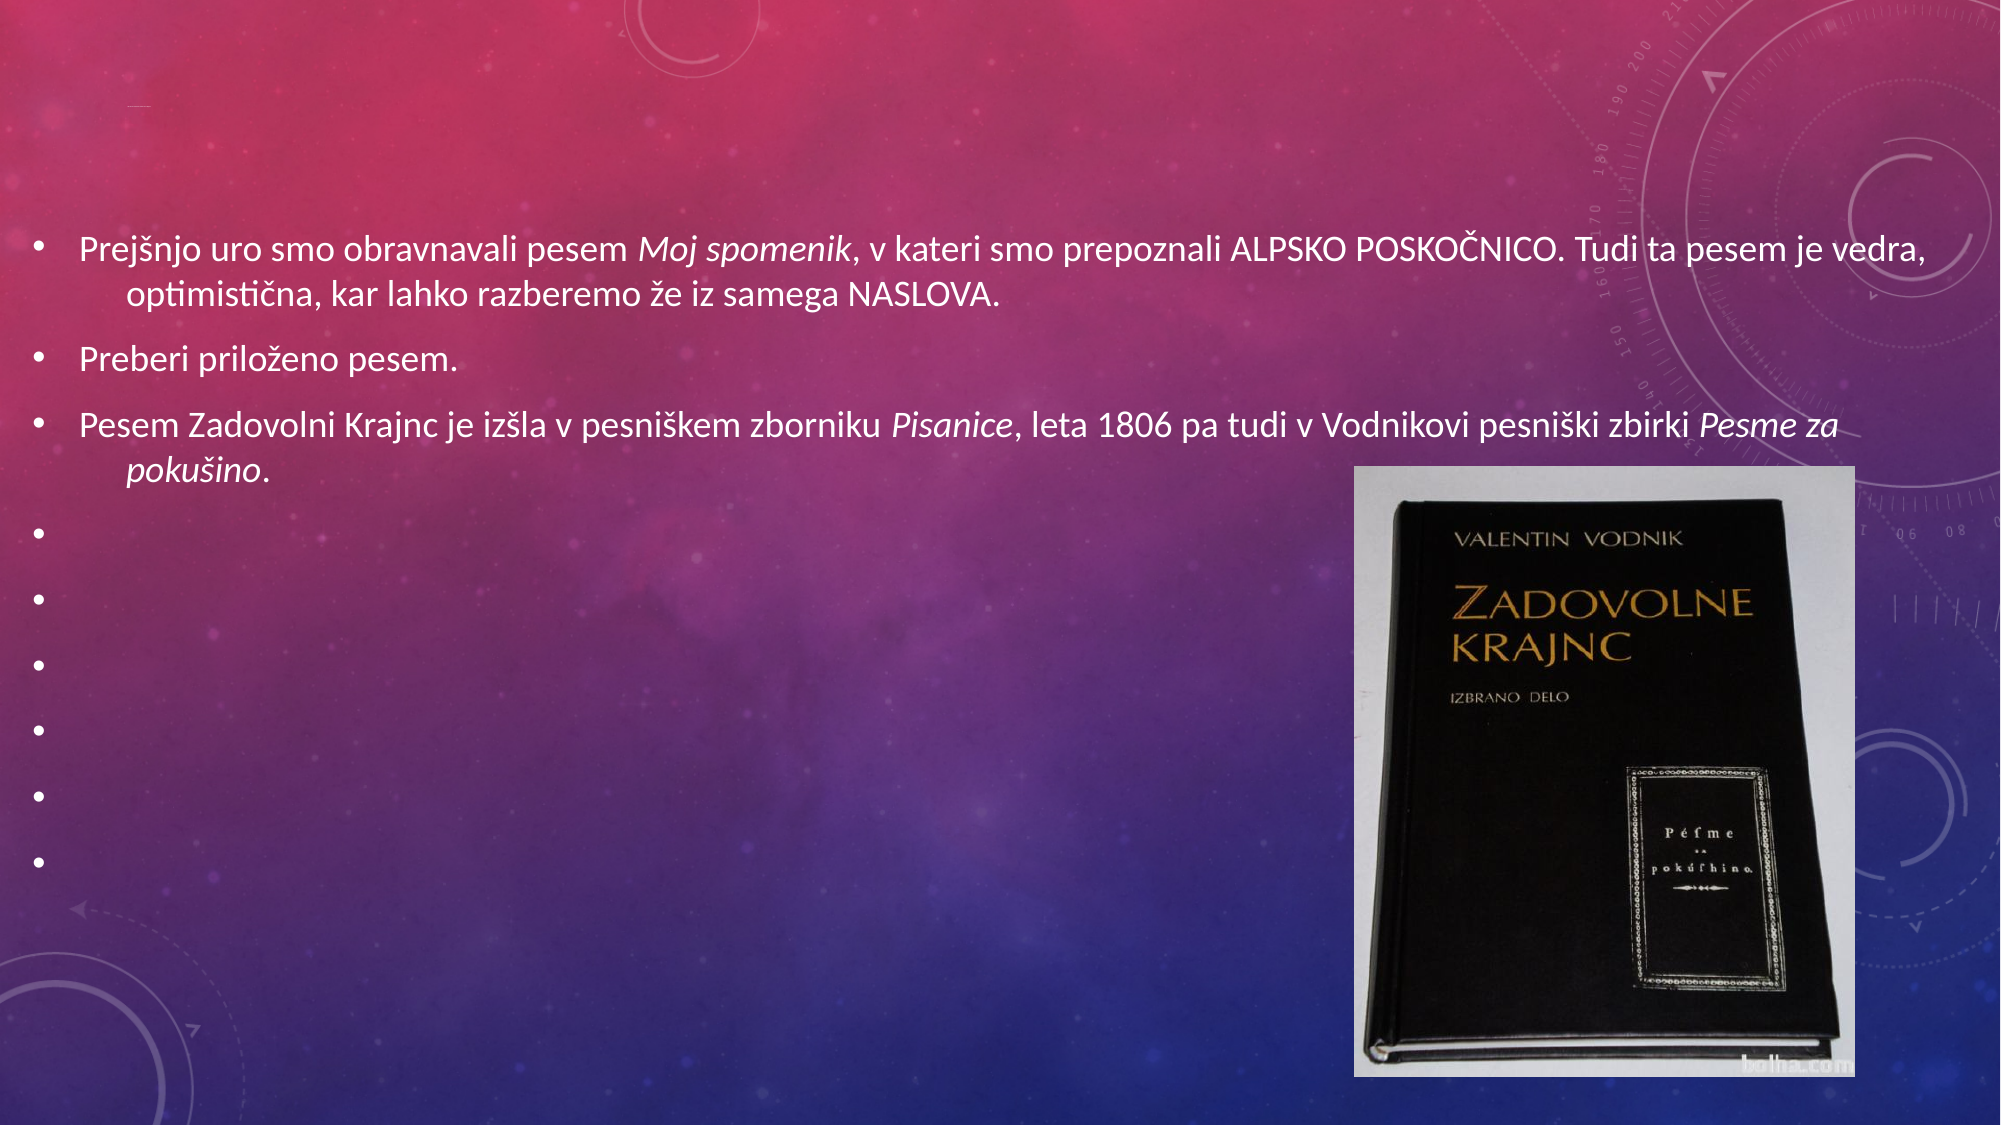

# VALENTIN VODNIK: ZADOVOLNI KRAJNC
Prejšnjo uro smo obravnavali pesem Moj spomenik, v kateri smo prepoznali ALPSKO POSKOČNICO. Tudi ta pesem je vedra, optimistična, kar lahko razberemo že iz samega NASLOVA.
Preberi priloženo pesem.
Pesem Zadovolni Krajnc je izšla v pesniškem zborniku Pisanice, leta 1806 pa tudi v Vodnikovi pesniški zbirki Pesme za pokušino.